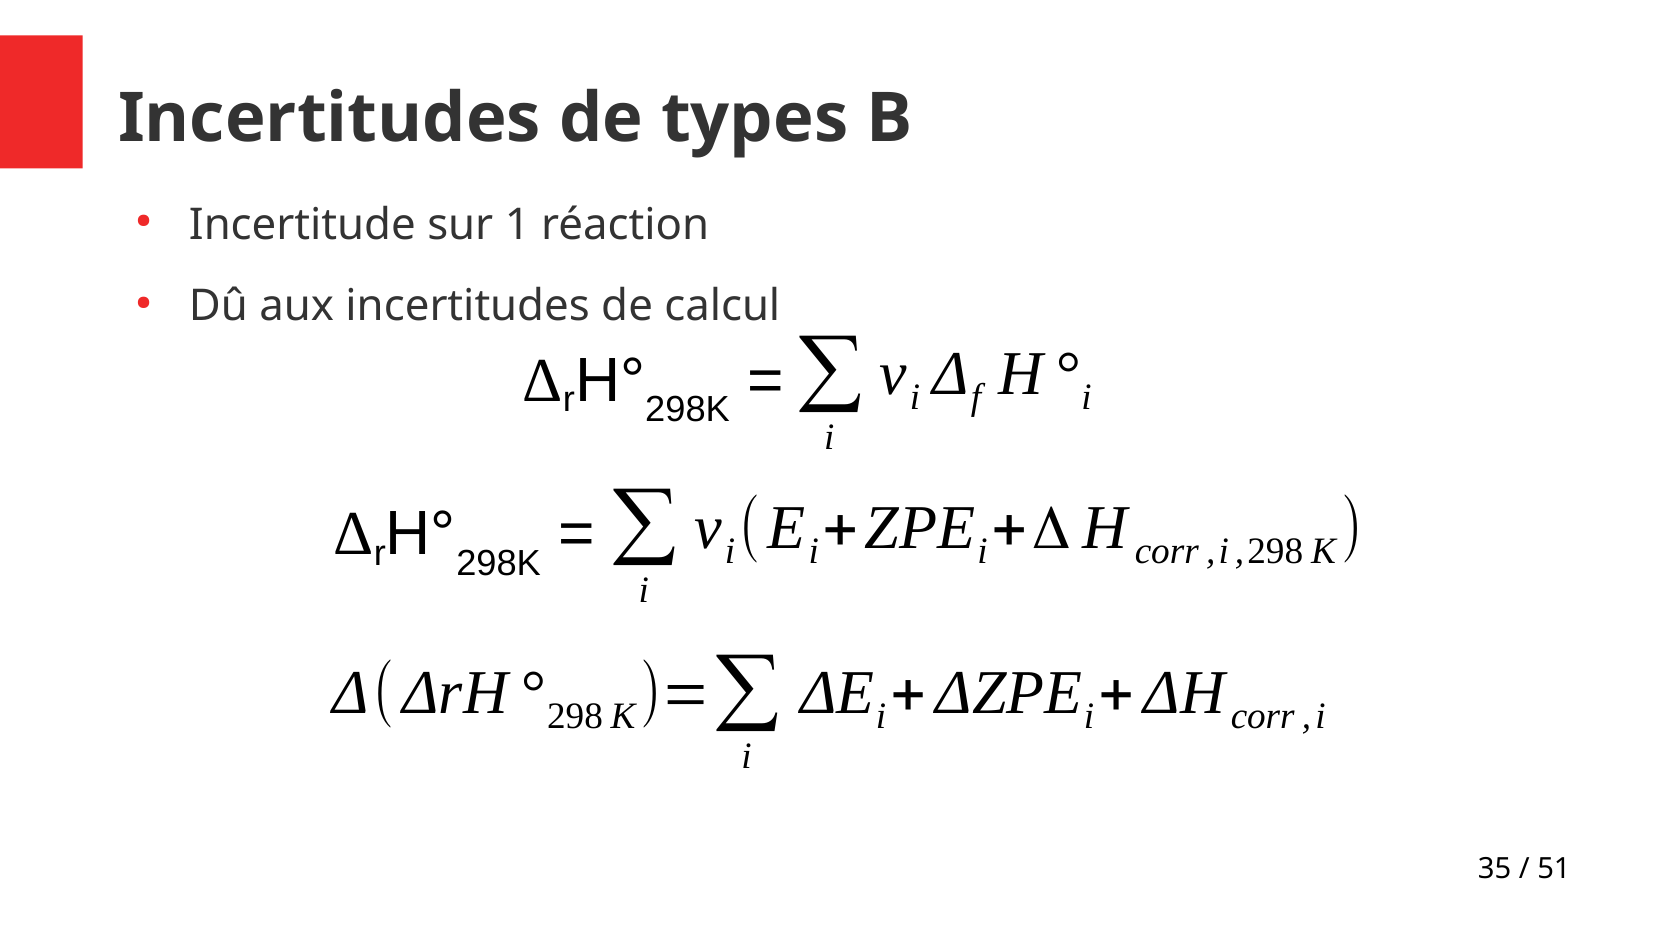

# Incertitudes de types B
Incertitude sur 1 réaction
Dû aux incertitudes de calcul
ΔrH°298K =
ΔrH°298K =
35